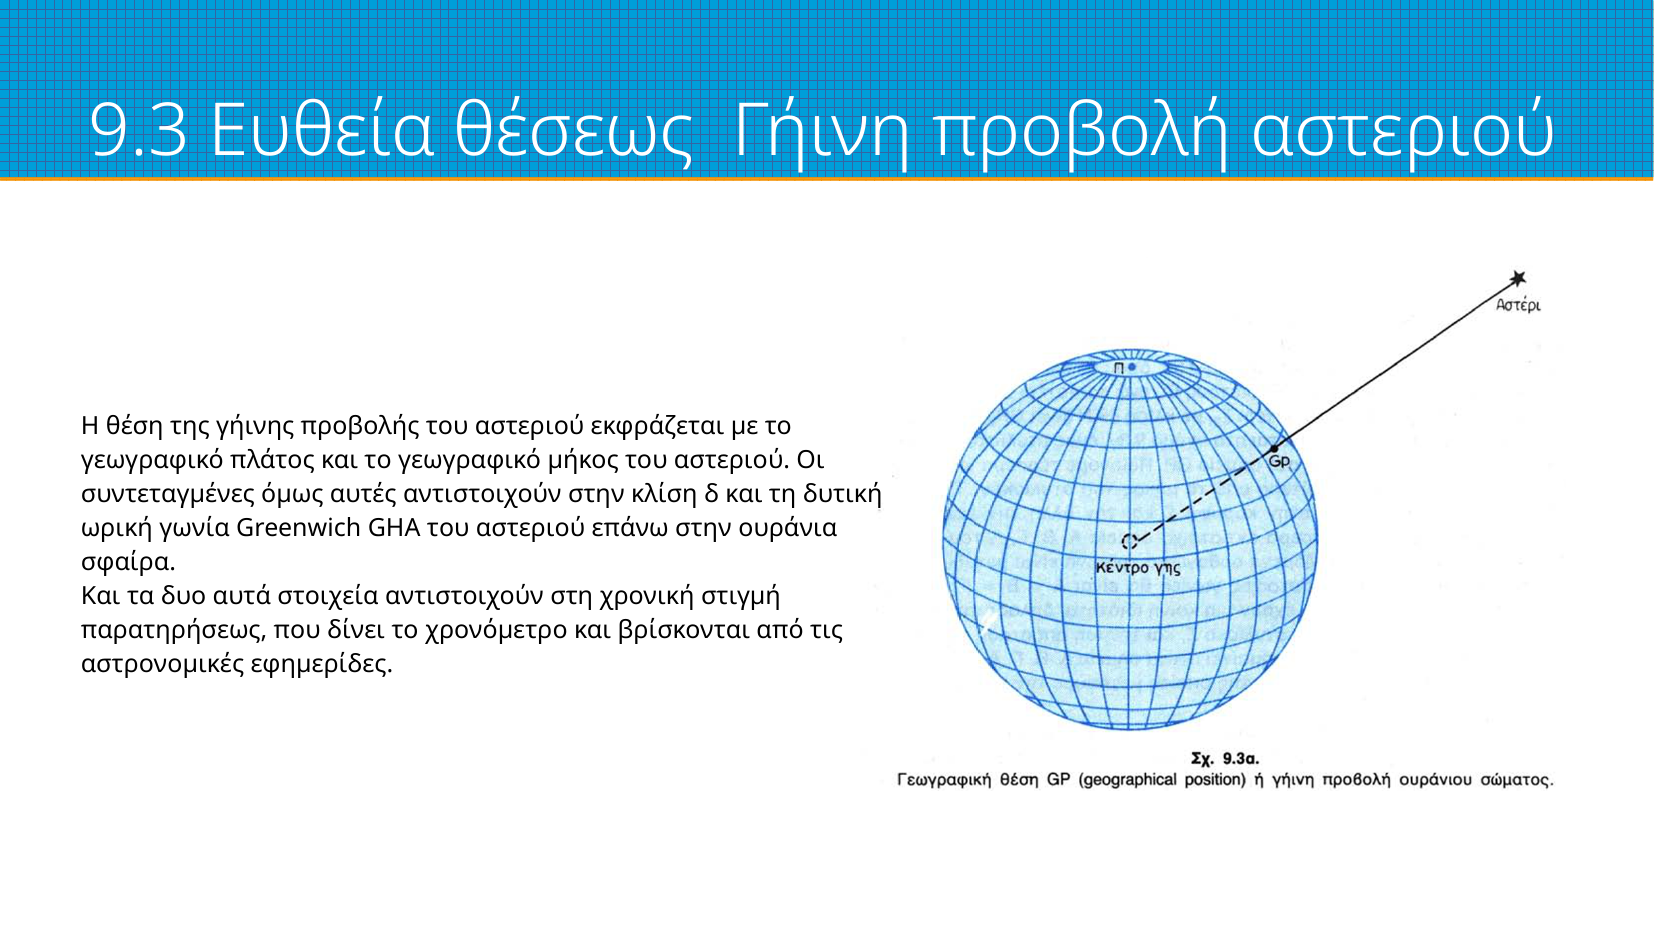

# 9.3 Ευθεία θέσεως Γήινη προβολή αστεριού
Η θέση της γήινης προβολής του αστεριού εκφράζεται με το γεωγραφικό πλάτος και το γεωγραφικό μήκος του αστεριού. Οι συντεταγμένες όμως αυτές αντιστοιχούν στην κλίση δ και τη δυτική ωρική γωνία Greenwich GΗΑ του αστεριού επάνω στην ουράνια σφαίρα.
Και τα δυο αυτά στοιχεία αντιστοιχούν στη χρονική στιγμή παρατηρήσεως, που δίνει το χρονόμετρο και βρίσκονται από τις αστρονομικές εφημερίδες.